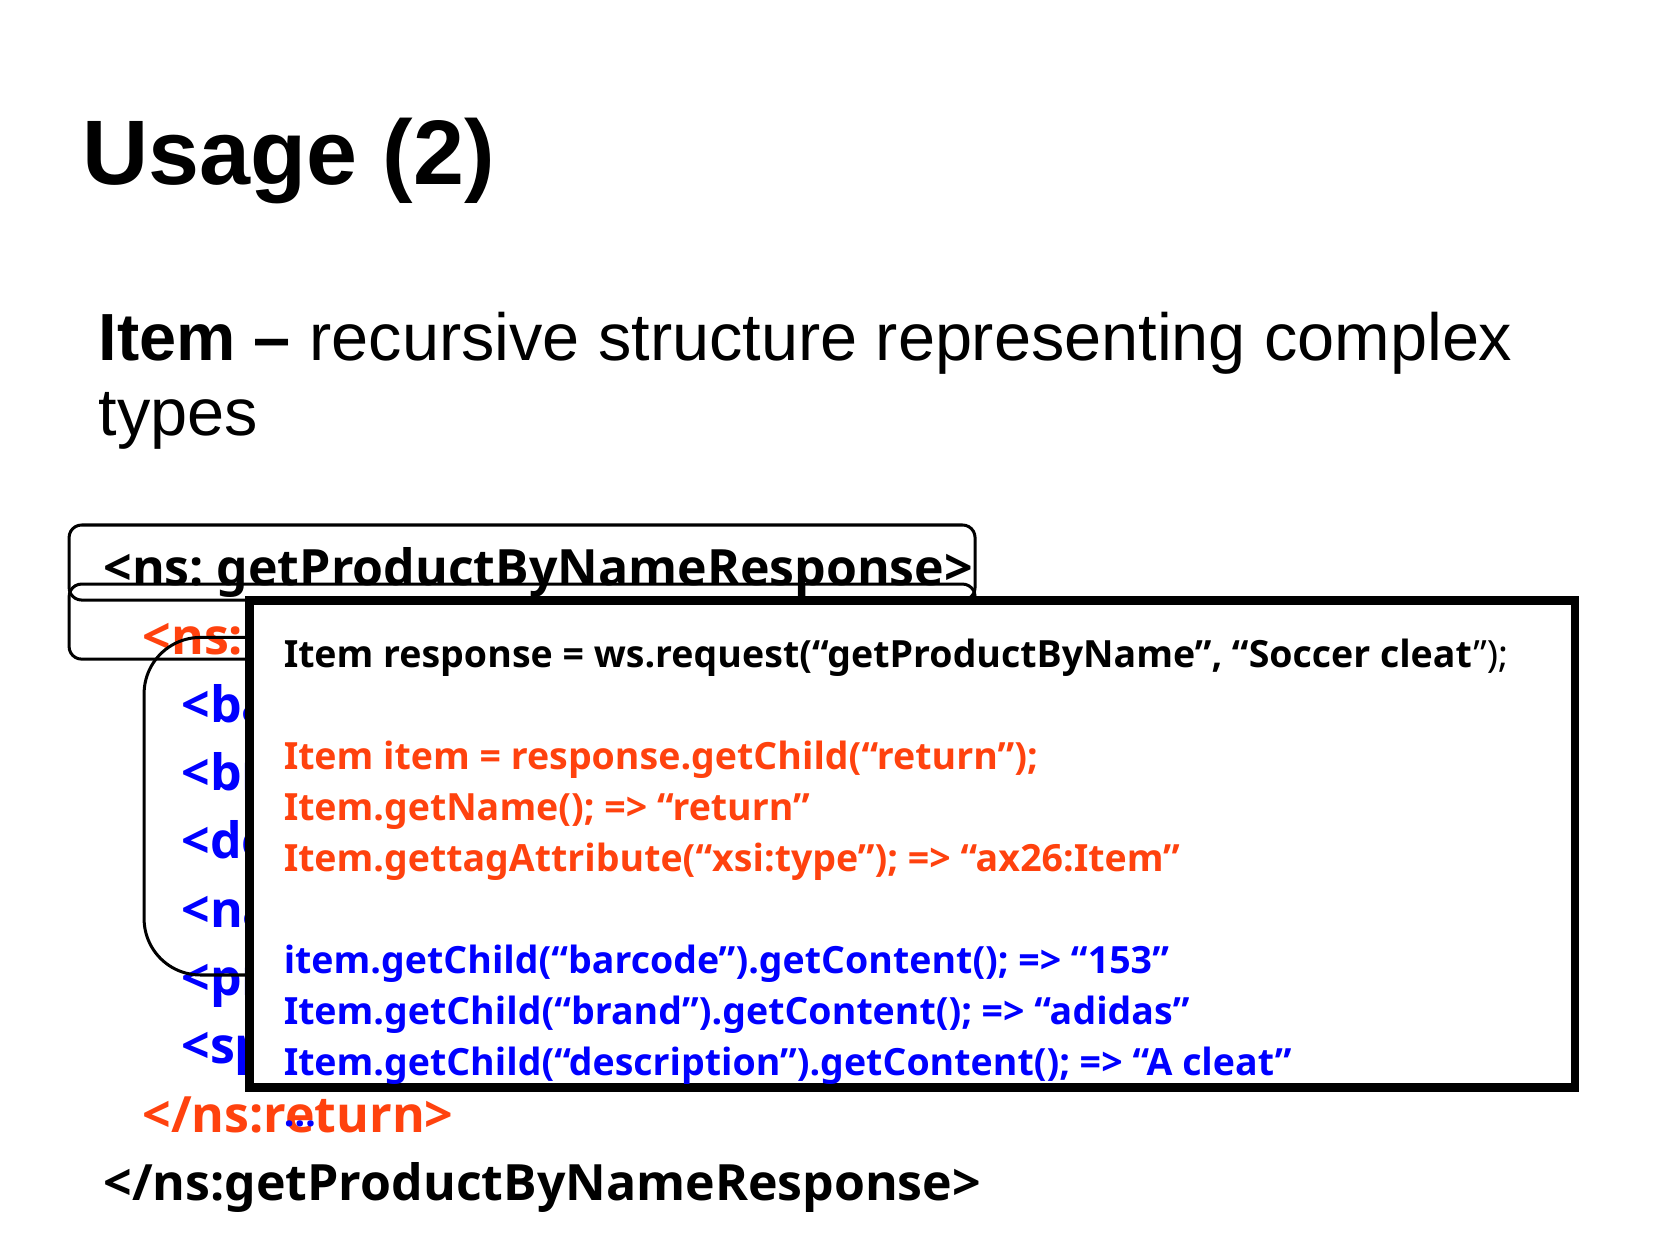

# Usage (2)
Item – recursive structure representing complex types
<ns: getProductByNameResponse>
 <ns:return xsi:type=”ax26:Item”>
 <barcode>153</barcode>
 <brand>adidas</brand>
 <description>A cleat</description>
 <name>Soccer cleat</name>
 <price>90.0</price>
 <sport>soccer</sport>
 </ns:return>
</ns:getProductByNameResponse>
Item response = ws.request(“getProductByName”, “Soccer cleat”);
Item response = ws.request(“getProductByName”, “Soccer cleat”);
Item item = response.getChild(“return”);
Item.getName(); => “return”
Item.gettagAttribute(“xsi:type”); => “ax26:Item”
Item response = ws.request(“getProductByName”, “Soccer cleat”);
Item item = response.getChild(“return”);
Item.getName(); => “return”
Item.gettagAttribute(“xsi:type”); => “ax26:Item”
item.getChild(“barcode”).getContent(); => “153”
Item.getChild(“brand”).getContent(); => “adidas”
Item.getChild(“description”).getContent(); => “A cleat”
…